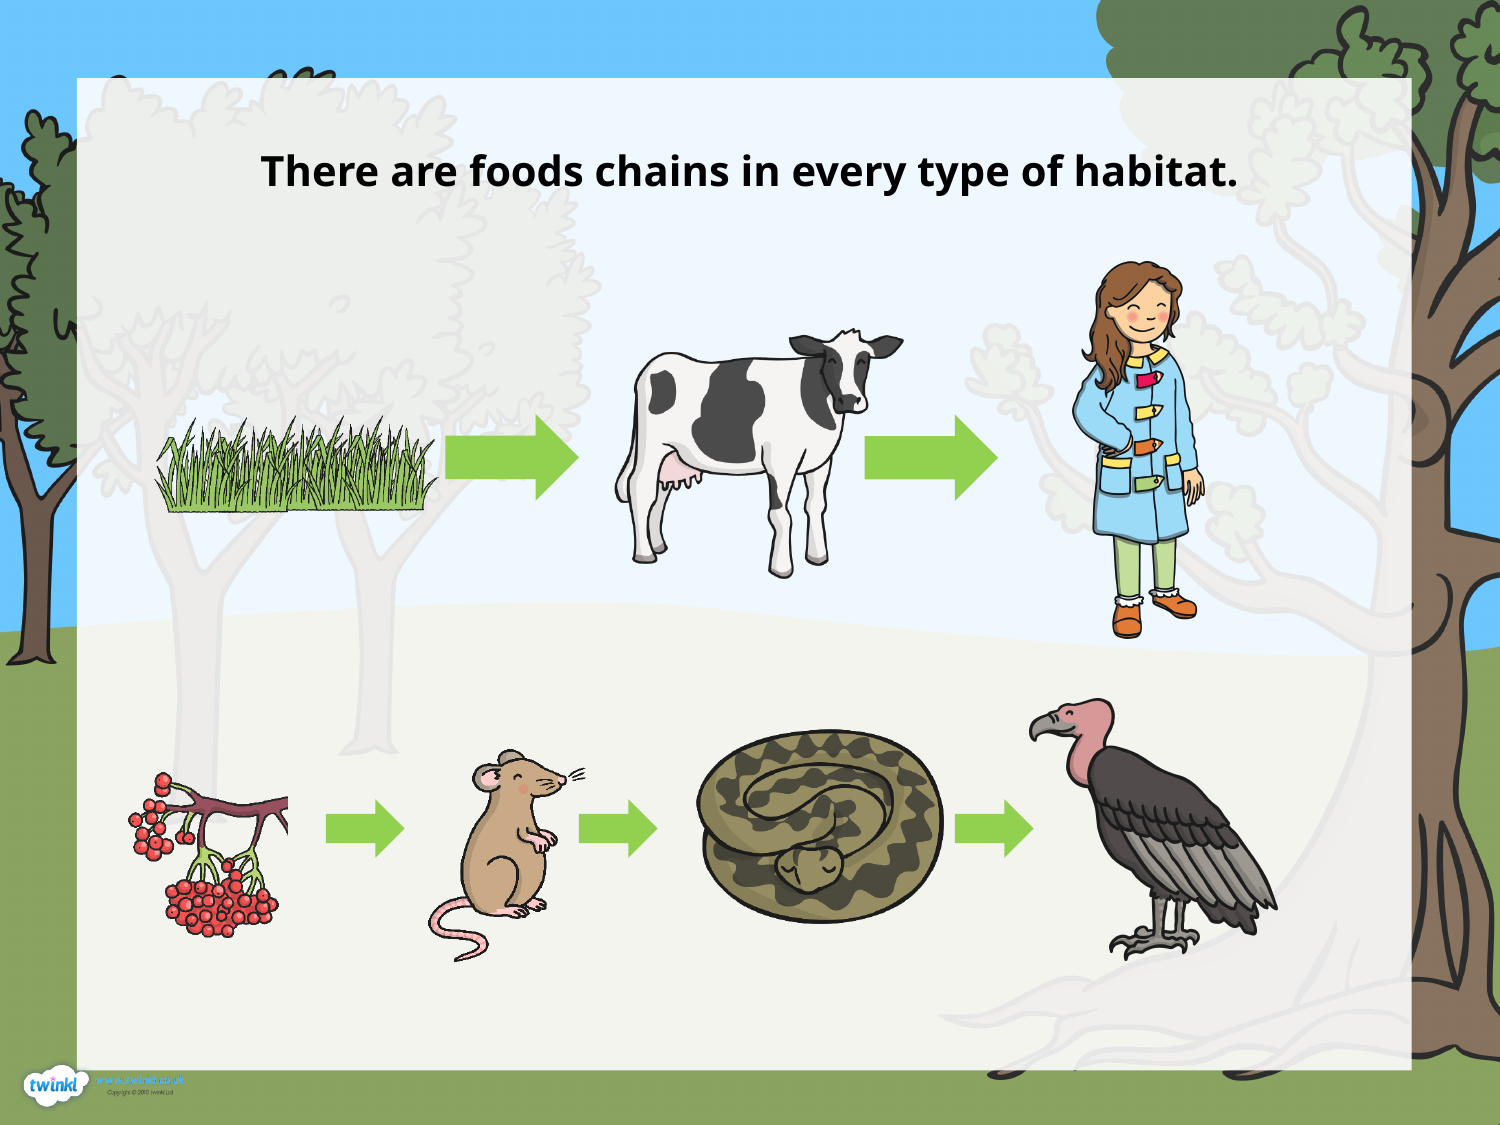

There are foods chains in every type of habitat.